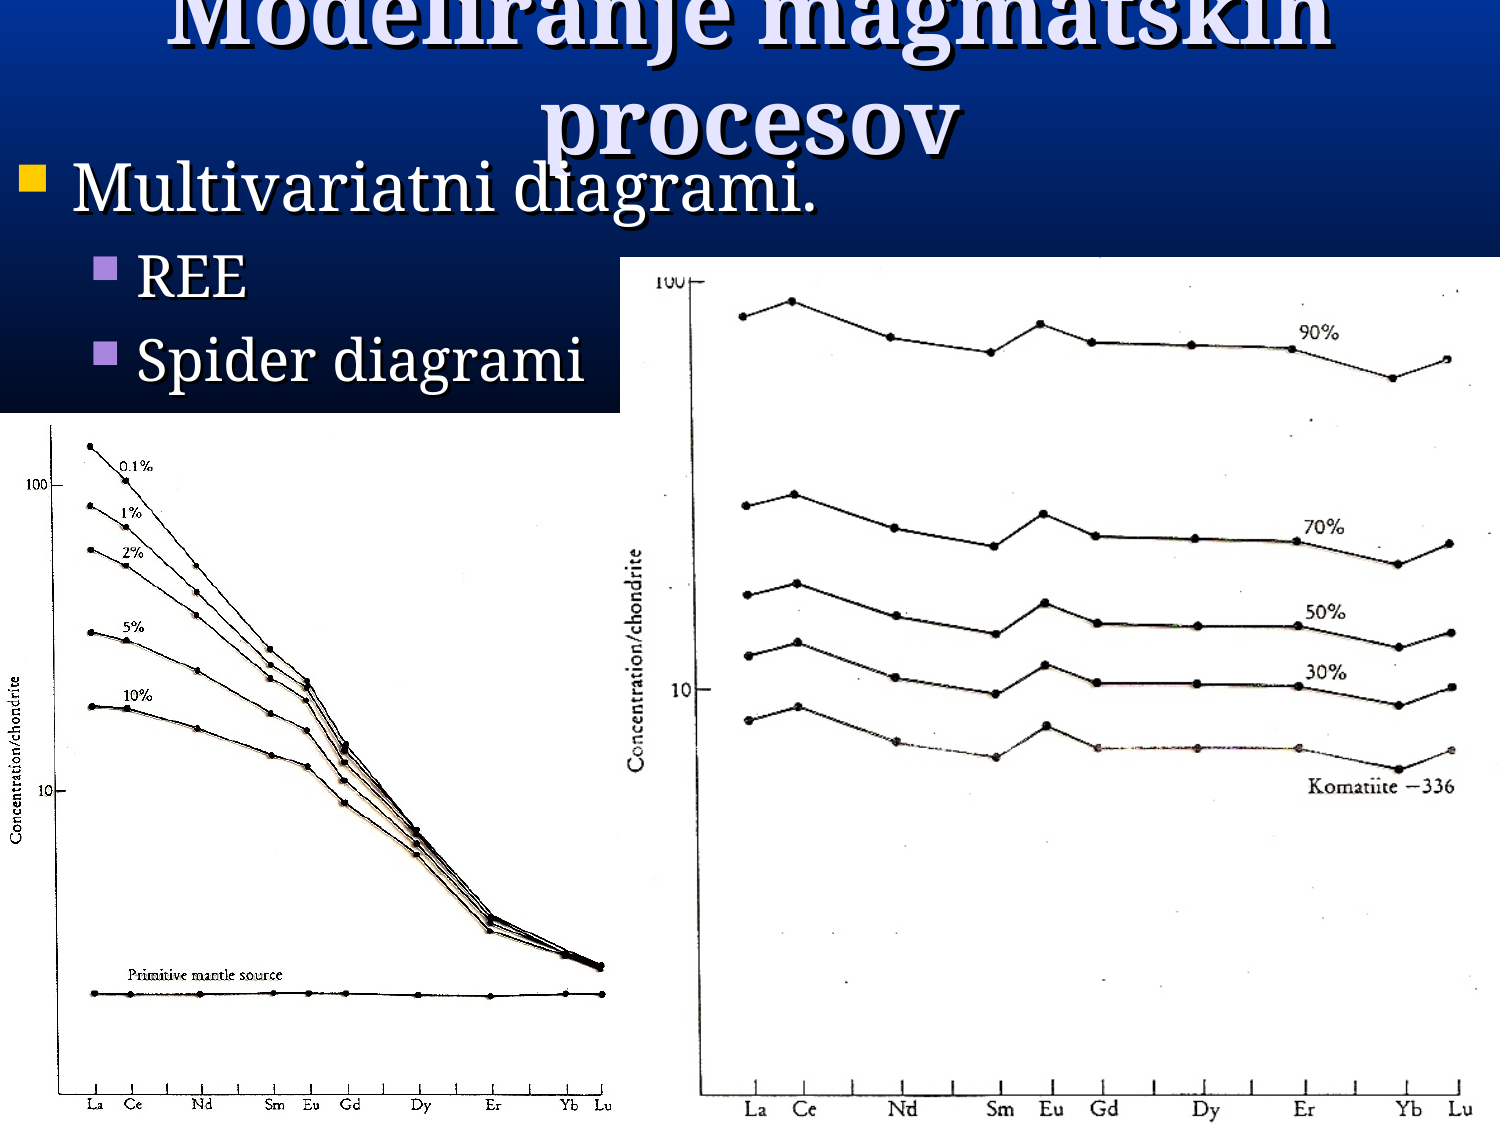

# Modeliranje magmatskih procesov
Multivariatni diagrami.
REE
Spider diagrami